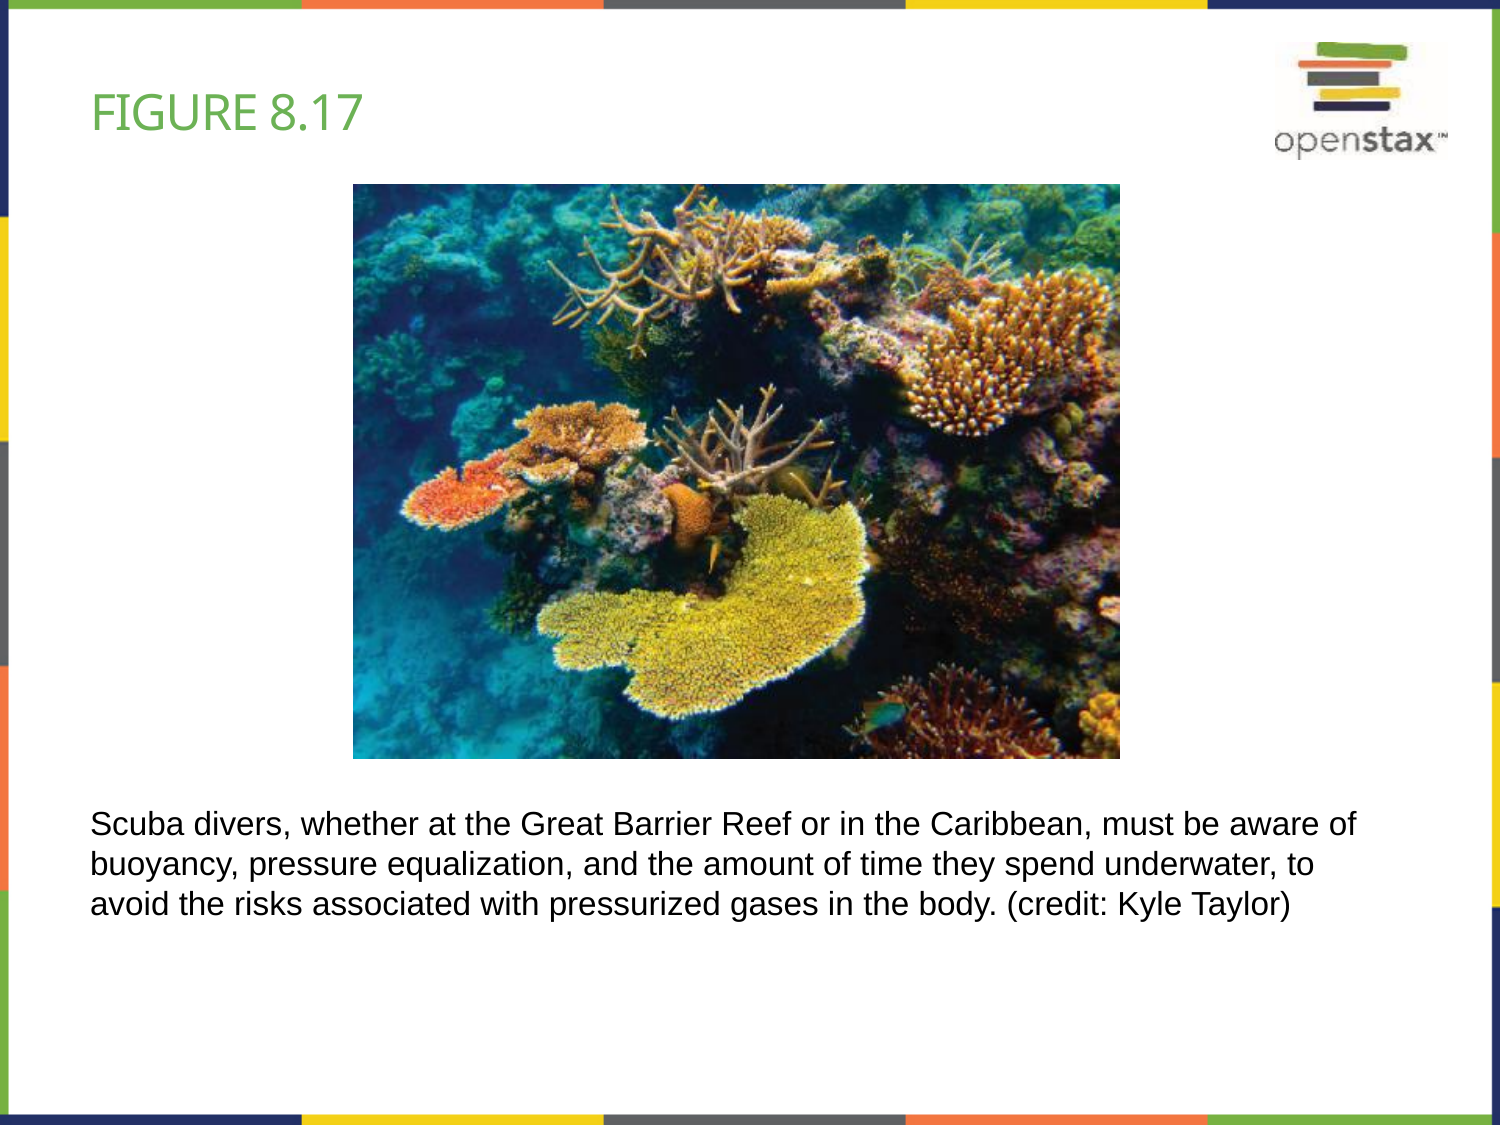

# Figure 8.17
Scuba divers, whether at the Great Barrier Reef or in the Caribbean, must be aware of buoyancy, pressure equalization, and the amount of time they spend underwater, to avoid the risks associated with pressurized gases in the body. (credit: Kyle Taylor)